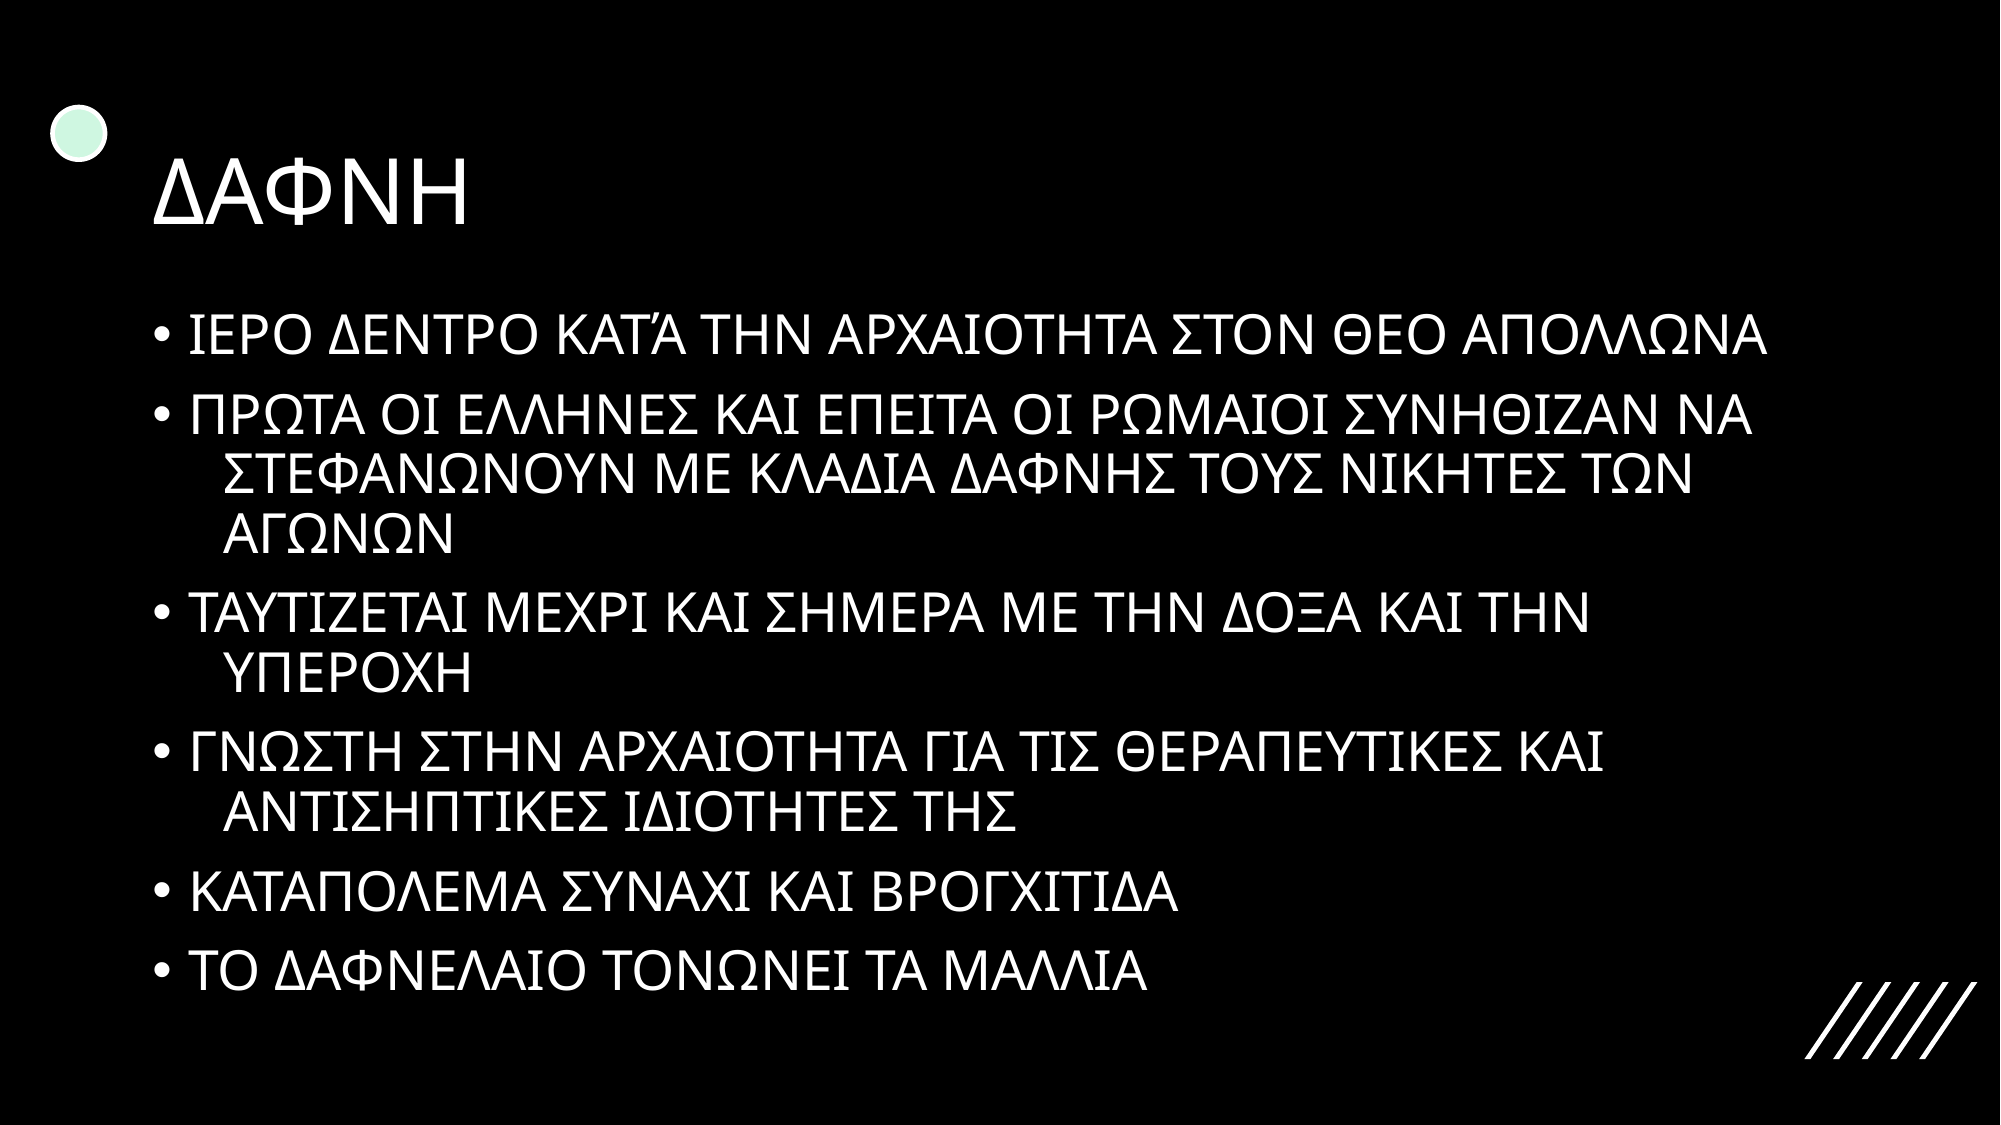

# ΔΑΦΝΗ
ΙΕΡΟ ΔΕΝΤΡΟ ΚΑΤΆ ΤΗΝ ΑΡΧΑΙΟΤΗΤΑ ΣΤΟΝ ΘΕΟ ΑΠΟΛΛΩΝΑ
ΠΡΩΤΑ ΟΙ ΕΛΛΗΝΕΣ ΚΑΙ ΕΠΕΙΤΑ ΟΙ ΡΩΜΑΙΟΙ ΣΥΝΗΘΙΖΑΝ ΝΑ ΣΤΕΦΑΝΩΝΟΥΝ ΜΕ ΚΛΑΔΙΑ ΔΑΦΝΗΣ ΤΟΥΣ ΝΙΚΗΤΕΣ ΤΩΝ ΑΓΩΝΩΝ
ΤΑΥΤΙΖΕΤΑΙ ΜΕΧΡΙ ΚΑΙ ΣΗΜΕΡΑ ΜΕ ΤΗΝ ΔΟΞΑ ΚΑΙ ΤΗΝ ΥΠΕΡΟΧΗ
ΓΝΩΣΤΗ ΣΤΗΝ ΑΡΧΑΙΟΤΗΤΑ ΓΙΑ ΤΙΣ ΘΕΡΑΠΕΥΤΙΚΕΣ ΚΑΙ ΑΝΤΙΣΗΠΤΙΚΕΣ ΙΔΙΟΤΗΤΕΣ ΤΗΣ
ΚΑΤΑΠΟΛΕΜΑ ΣΥΝΑΧΙ ΚΑΙ ΒΡΟΓΧΙΤΙΔΑ
ΤΟ ΔΑΦΝΕΛΑΙΟ ΤΟΝΩΝΕΙ ΤΑ ΜΑΛΛΙΑ